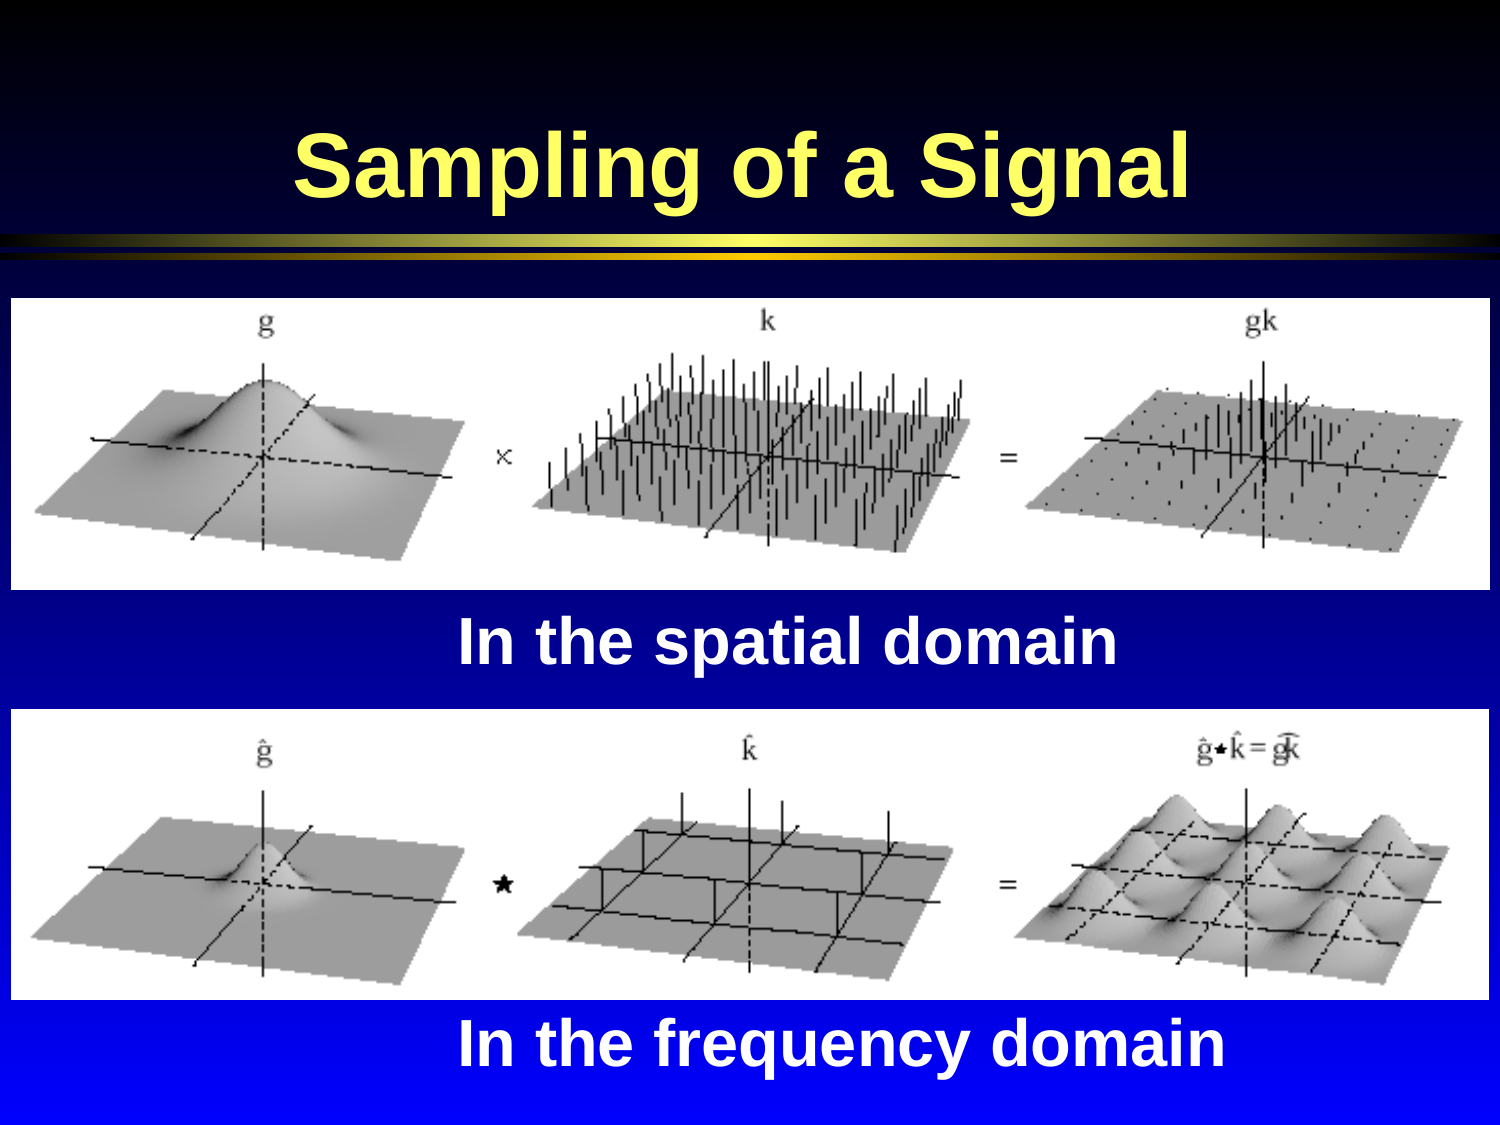

# Sampling of a Signal
In the spatial domain
In the frequency domain